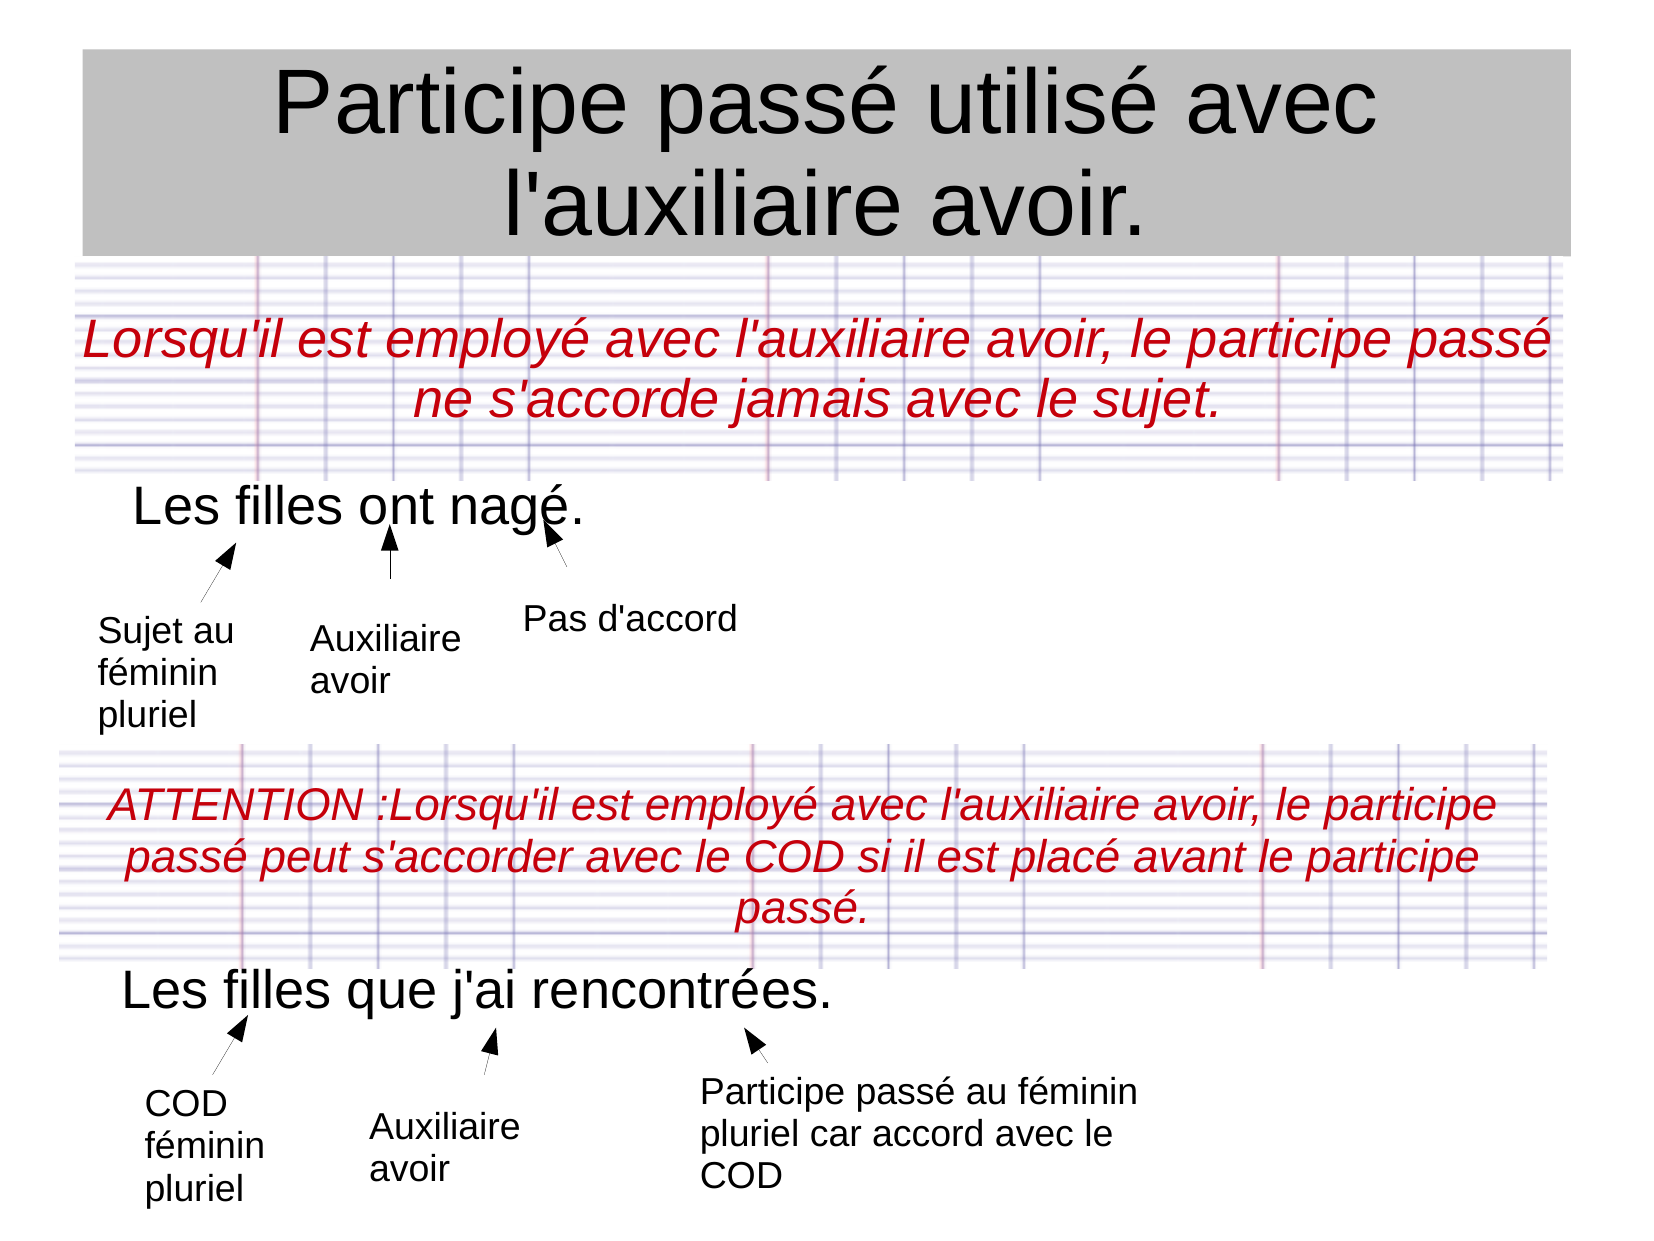

# Participe passé utilisé avec l'auxiliaire avoir.
Lorsqu'il est employé avec l'auxiliaire avoir, le participe passé ne s'accorde jamais avec le sujet.
Les filles ont nagé.
Pas d'accord
Sujet au féminin pluriel
Auxiliaire avoir
ATTENTION :Lorsqu'il est employé avec l'auxiliaire avoir, le participe passé peut s'accorder avec le COD si il est placé avant le participe passé.
Les filles que j'ai rencontrées.
Participe passé au féminin pluriel car accord avec le COD
COD féminin pluriel
Auxiliaire avoir